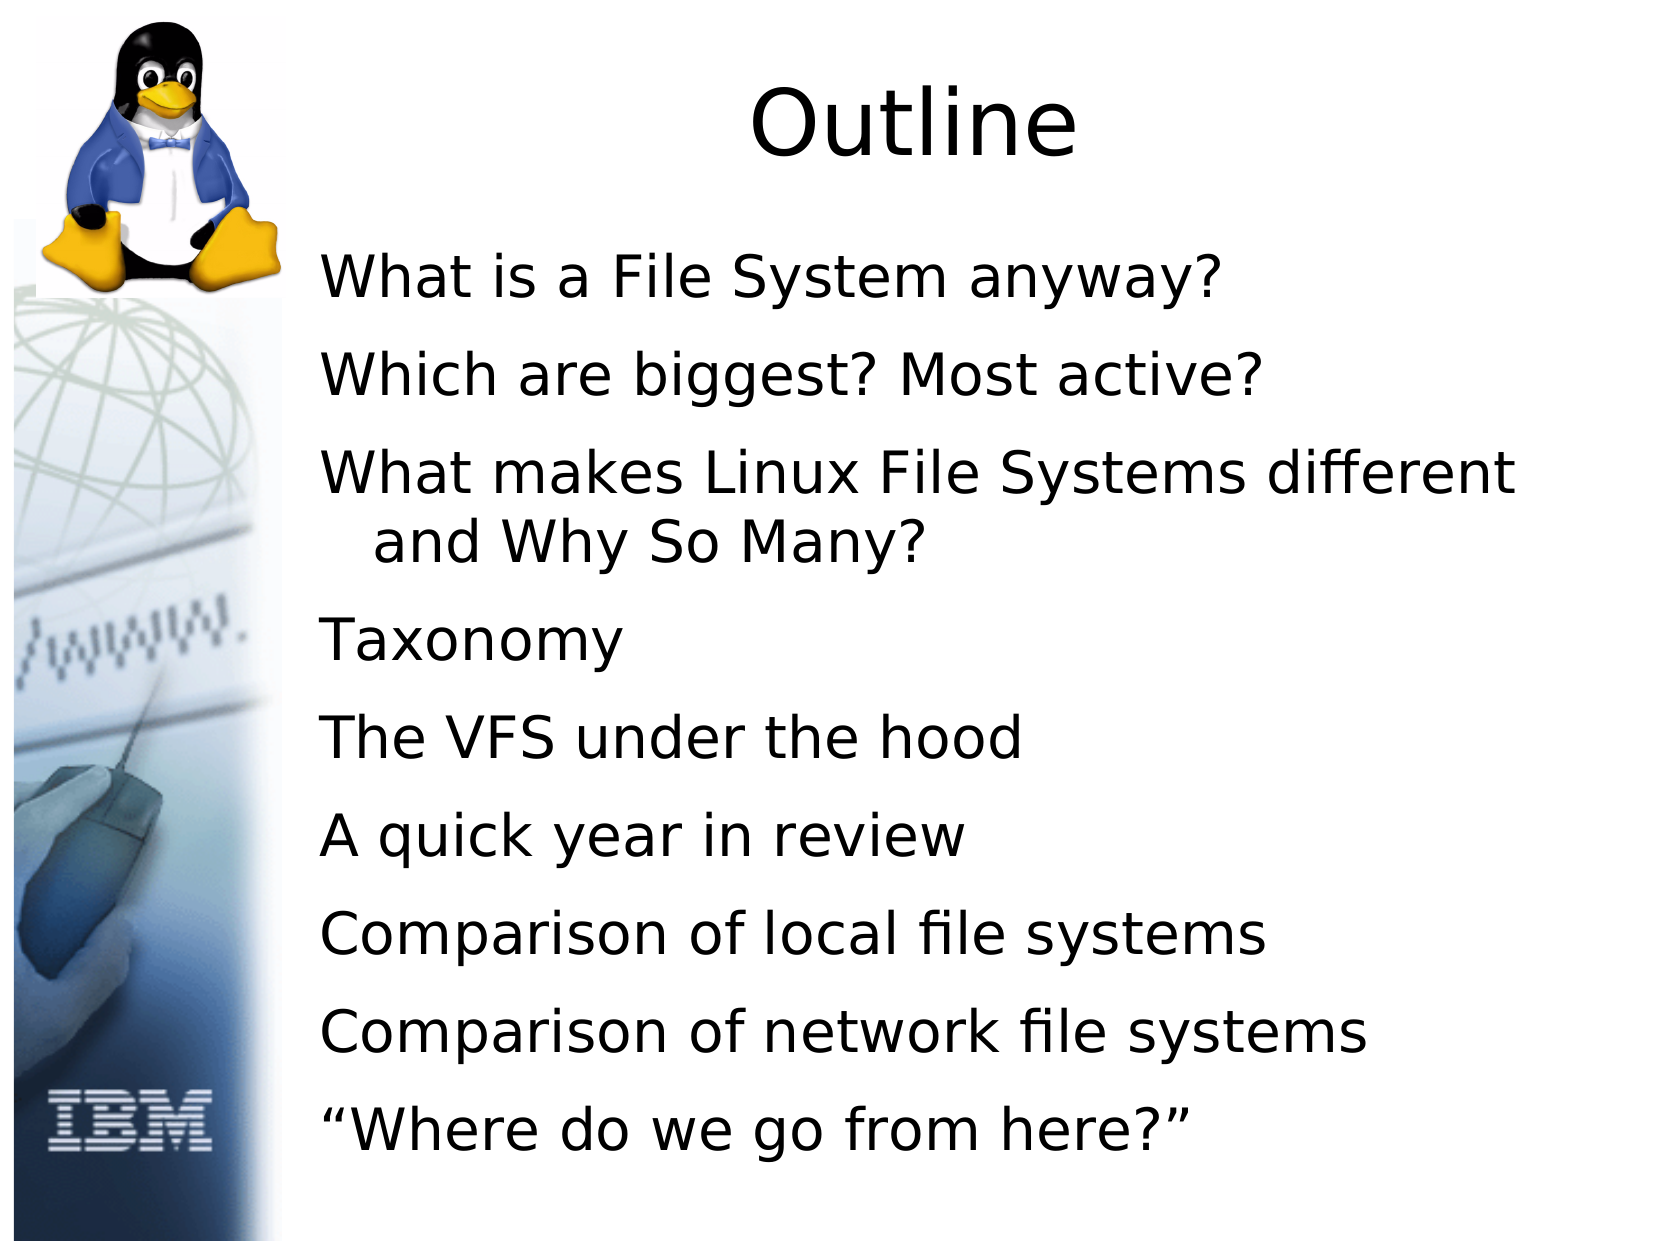

# Outline
What is a File System anyway?
Which are biggest? Most active?
What makes Linux File Systems different and Why So Many?
Taxonomy
The VFS under the hood
A quick year in review
Comparison of local file systems
Comparison of network file systems
“Where do we go from here?”